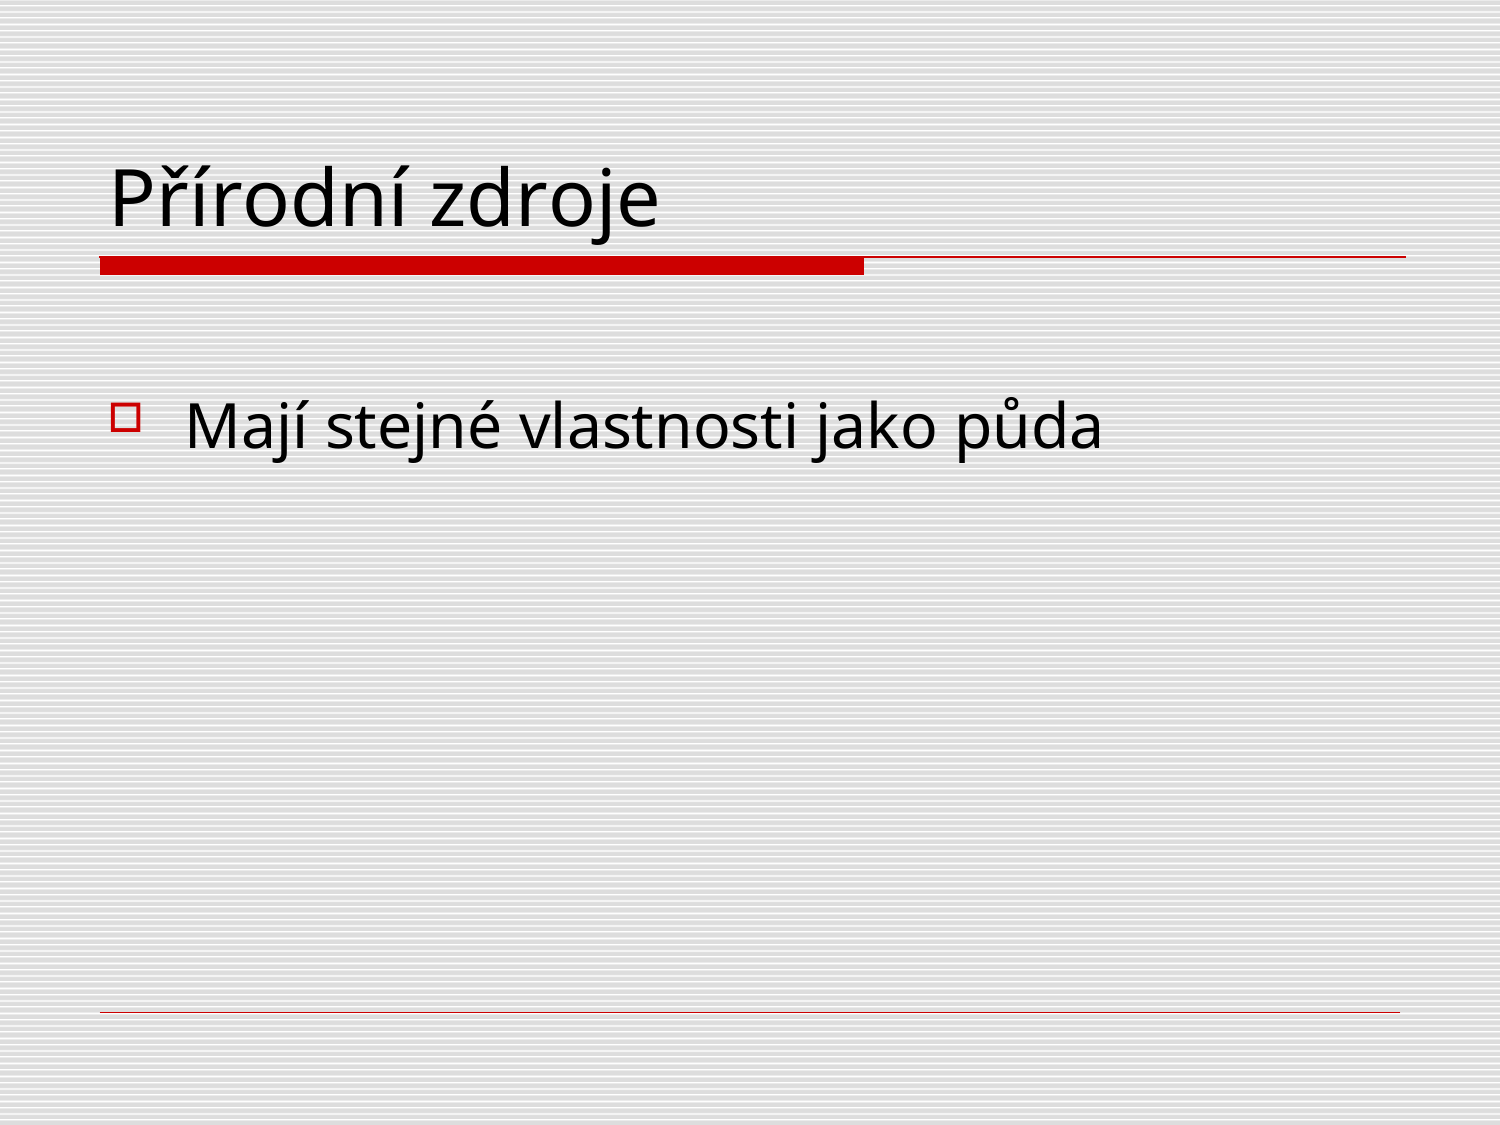

# Přírodní zdroje
Mají stejné vlastnosti jako půda